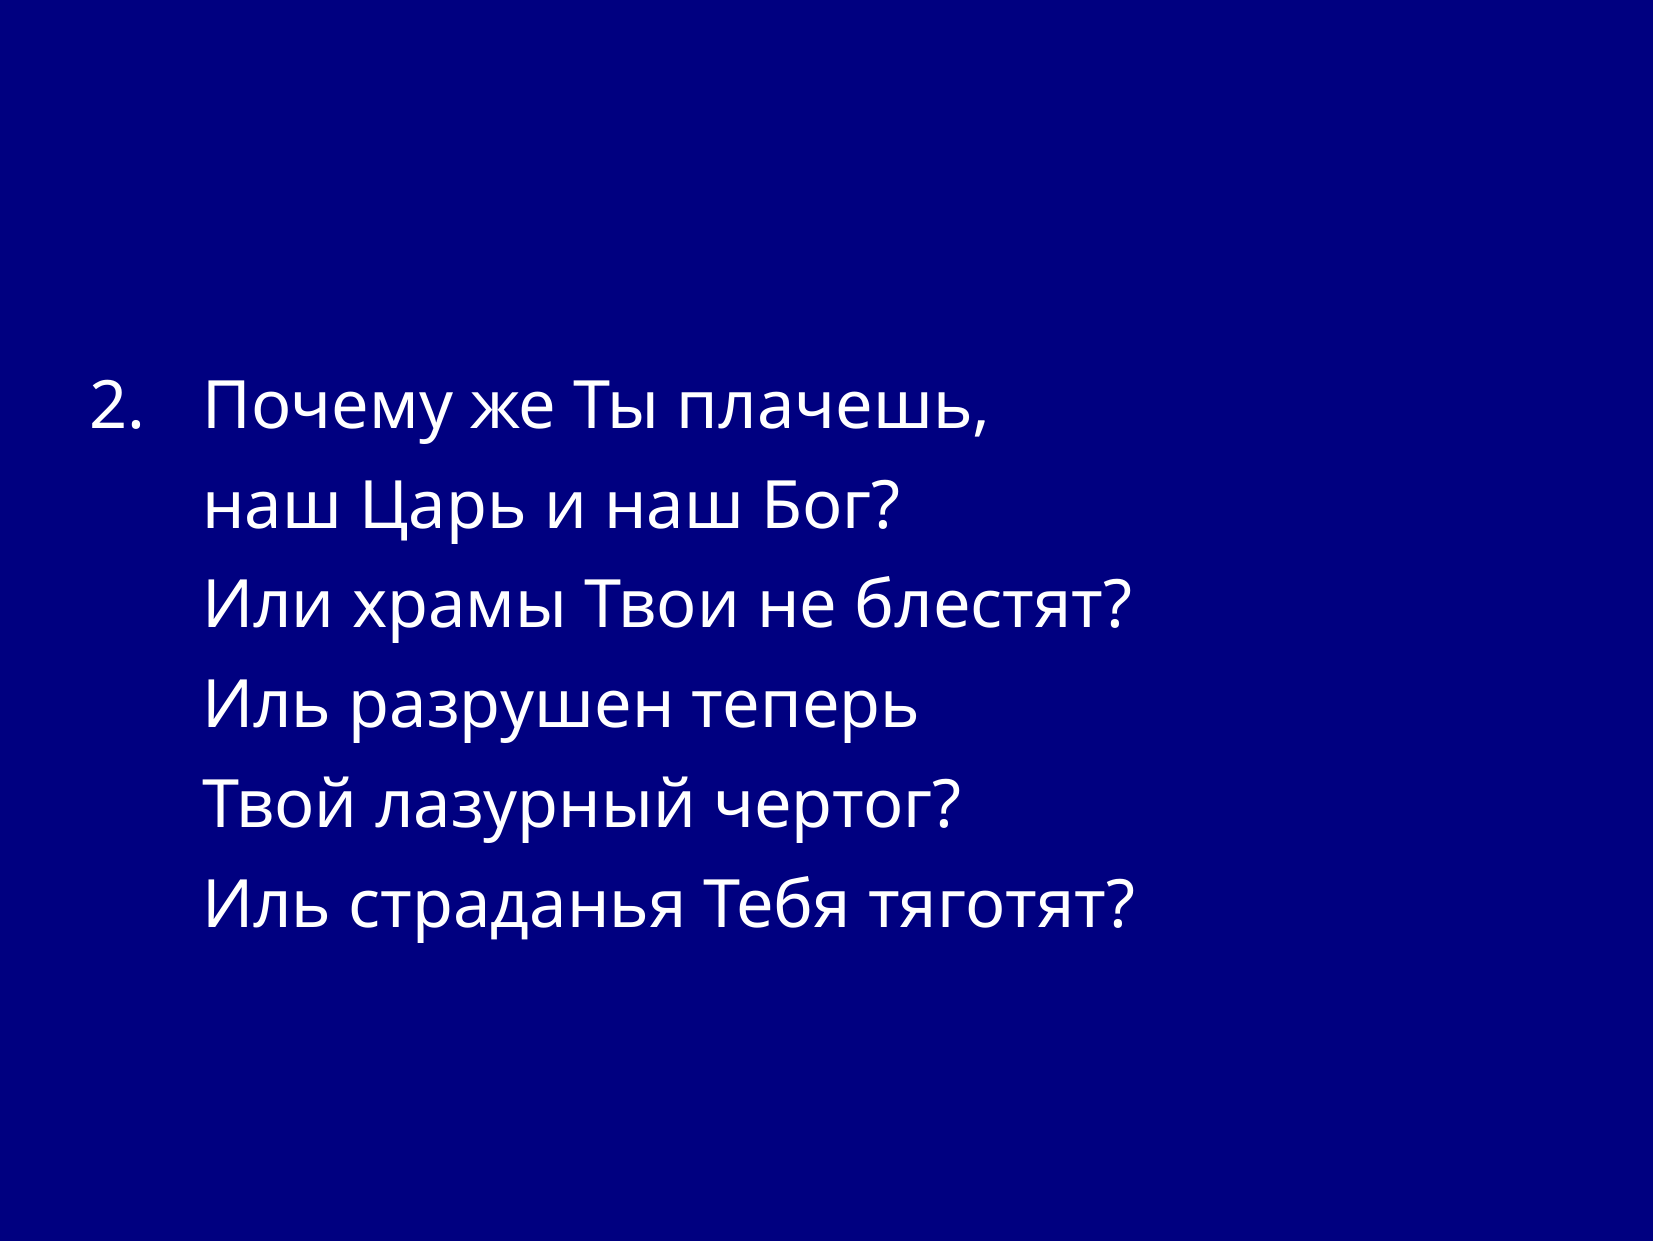

2.	Почему же Ты плачешь,
	наш Царь и наш Бог?
	Или храмы Твои не блестят?
	Иль разрушен теперь
	Твой лазурный чертог?
	Иль страданья Тебя тяготят?